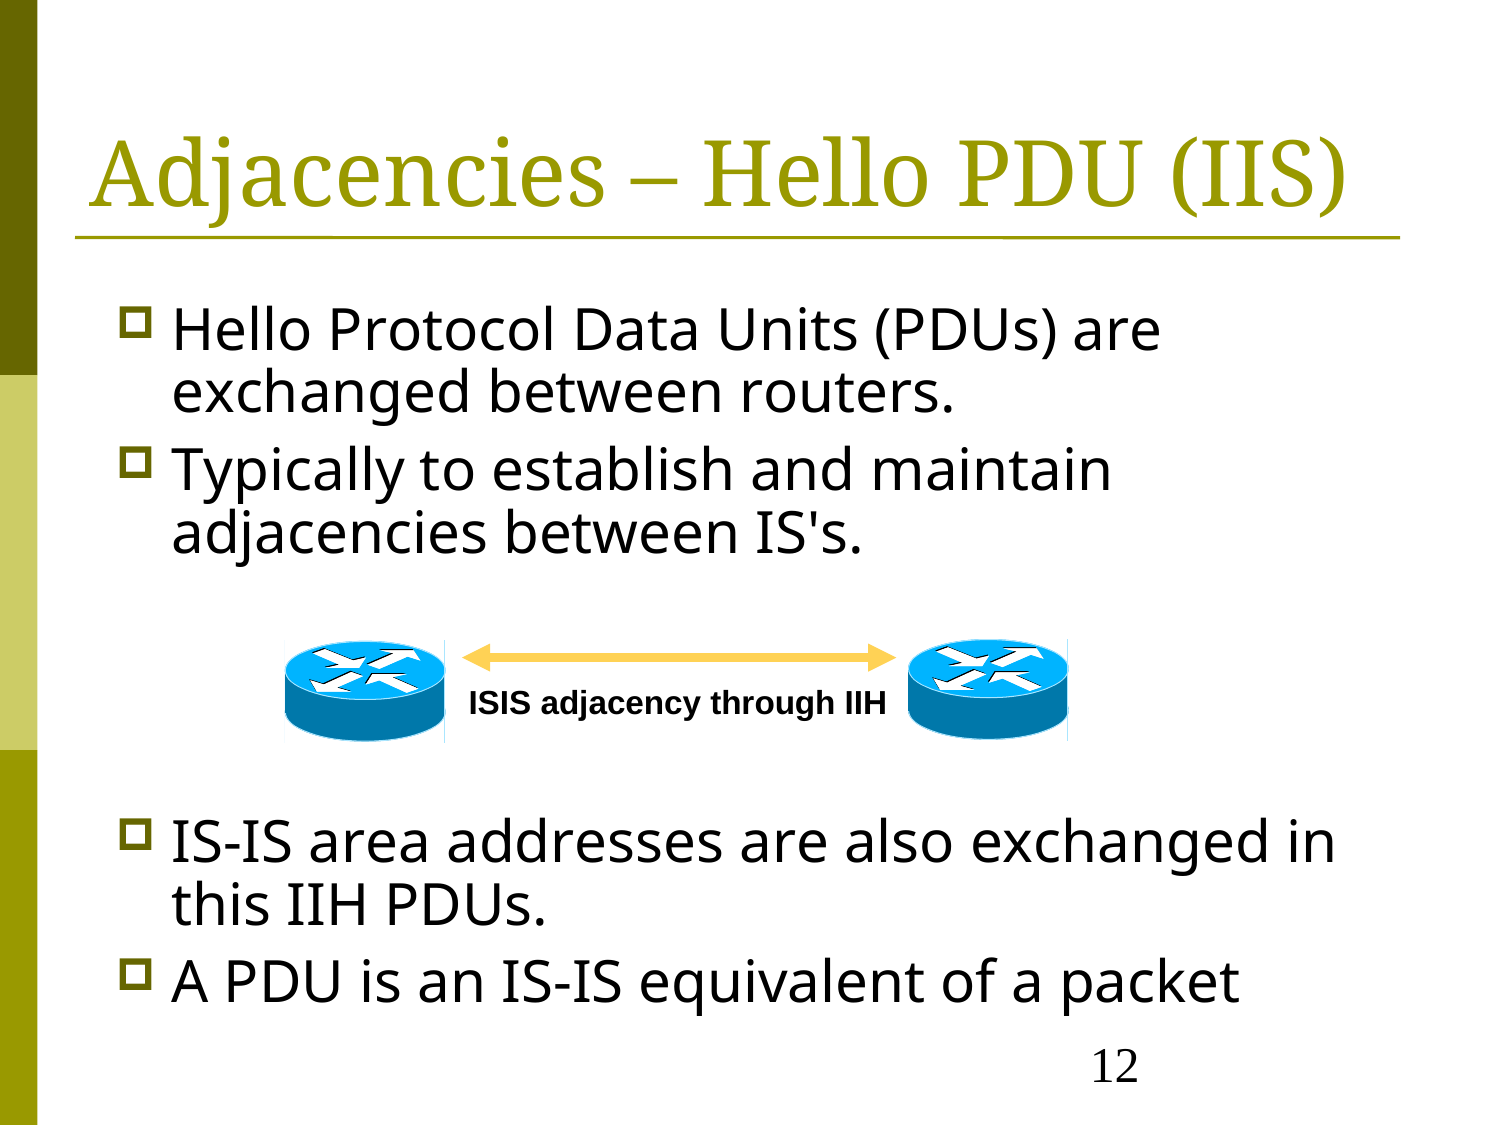

Adjacencies – Hello PDU (IIS)
# Hello Protocol Data Units (PDUs) are exchanged between routers.
Typically to establish and maintain adjacencies between IS's.
IS-IS area addresses are also exchanged in this IIH PDUs.
A PDU is an IS-IS equivalent of a packet
ISIS adjacency through IIH